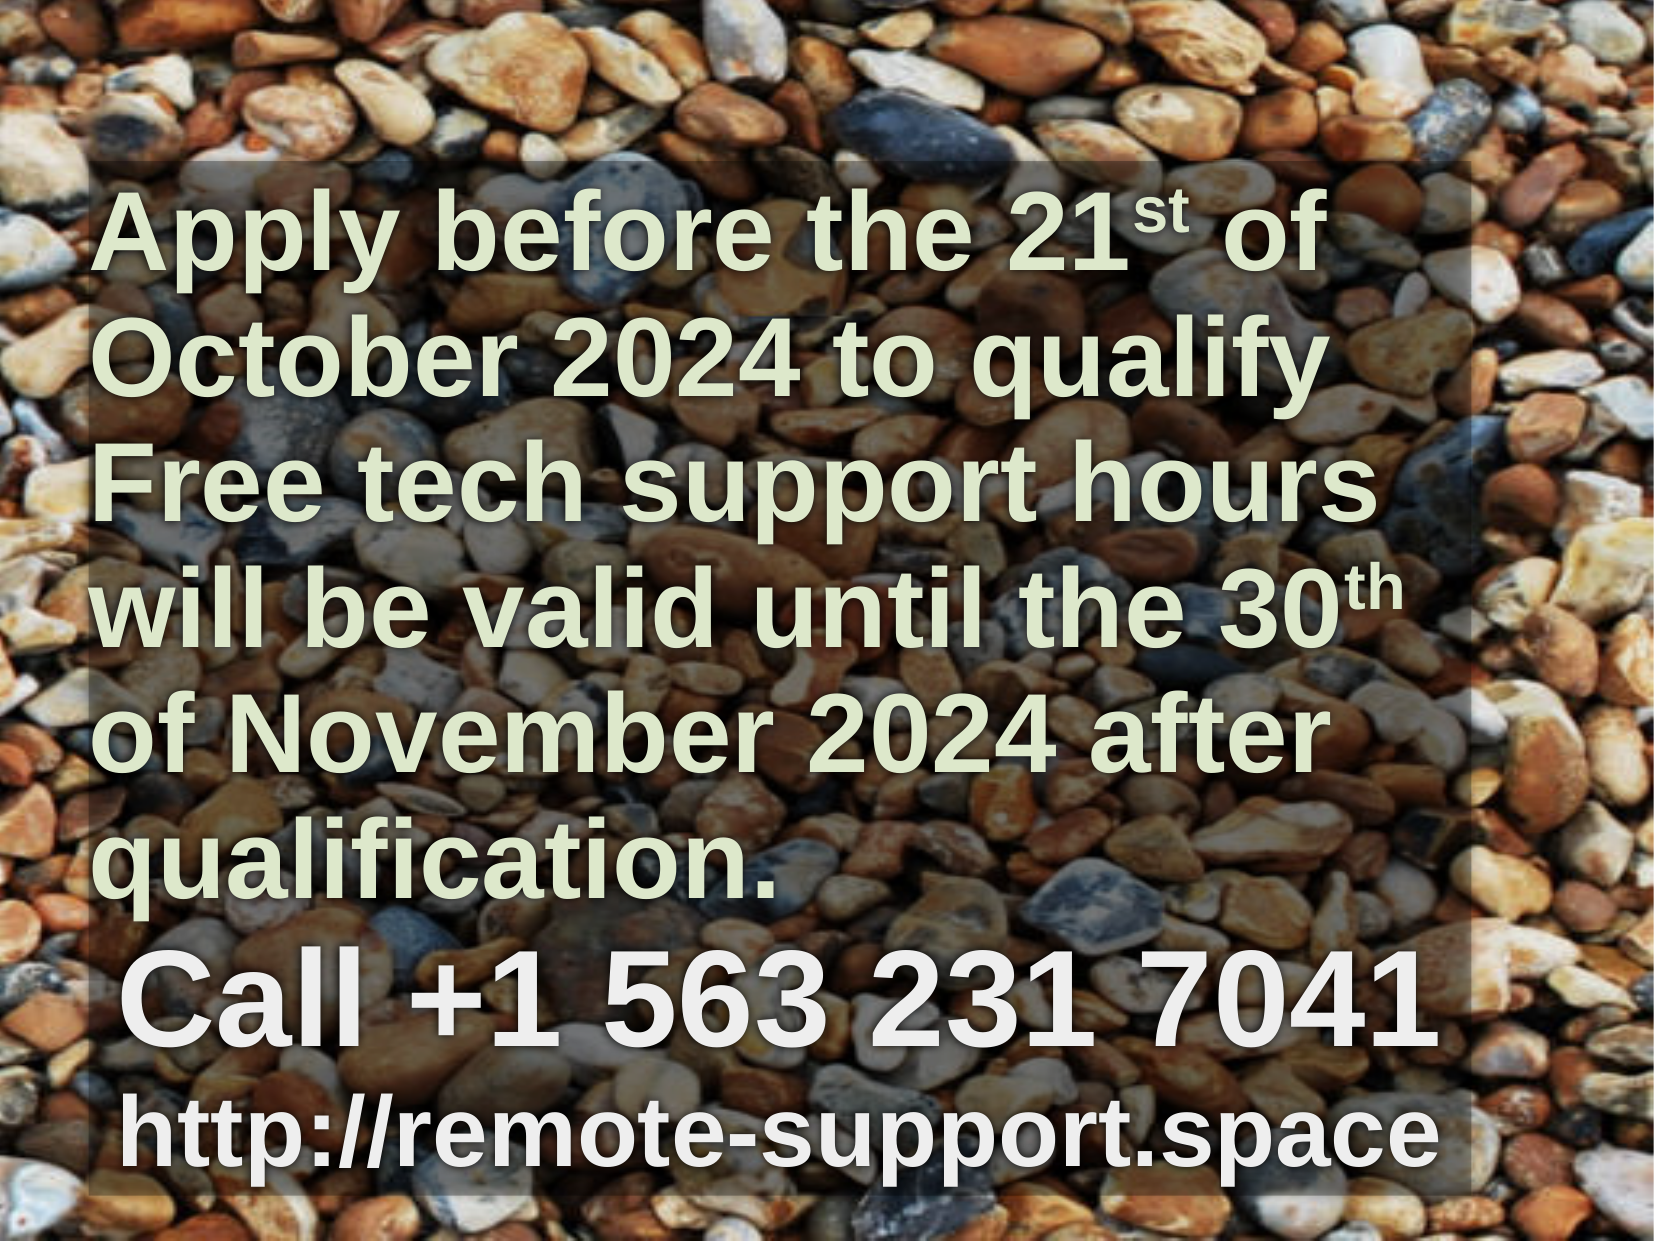

Apply before the 21st of October 2024 to qualify
Free tech support hours will be valid until the 30th of November 2024 after qualification.
Call +1 563 231 7041
http://remote-support.space